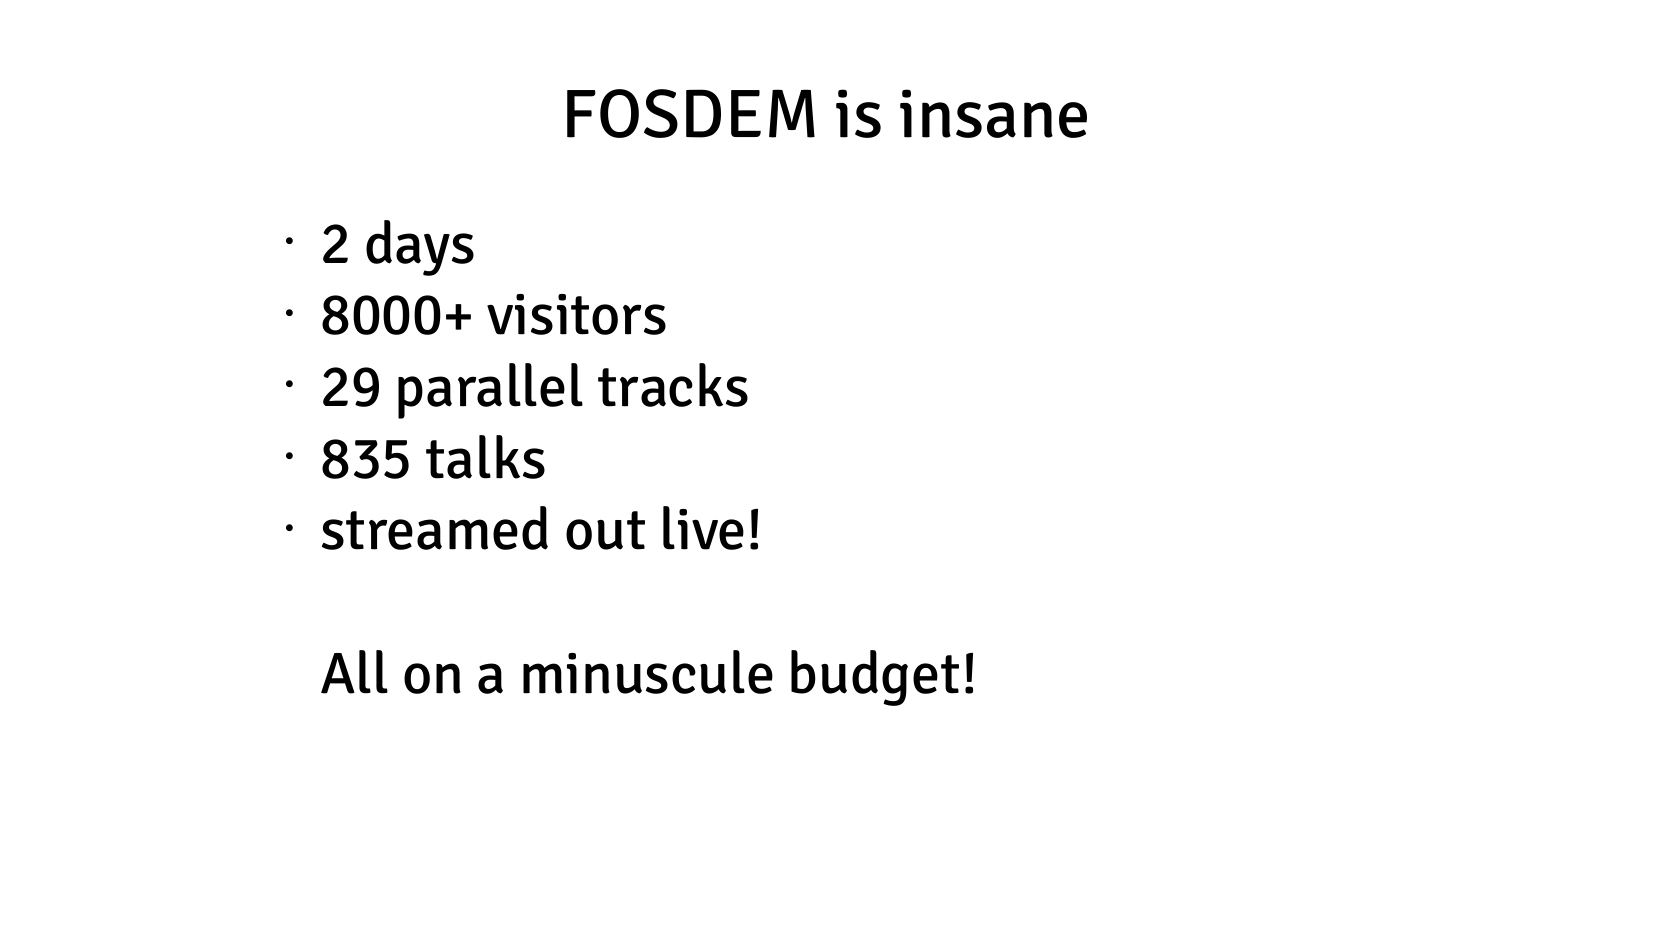

# FOSDEM is insane
2 days
8000+ visitors
29 parallel tracks
835 talks
streamed out live!
All on a minuscule budget!